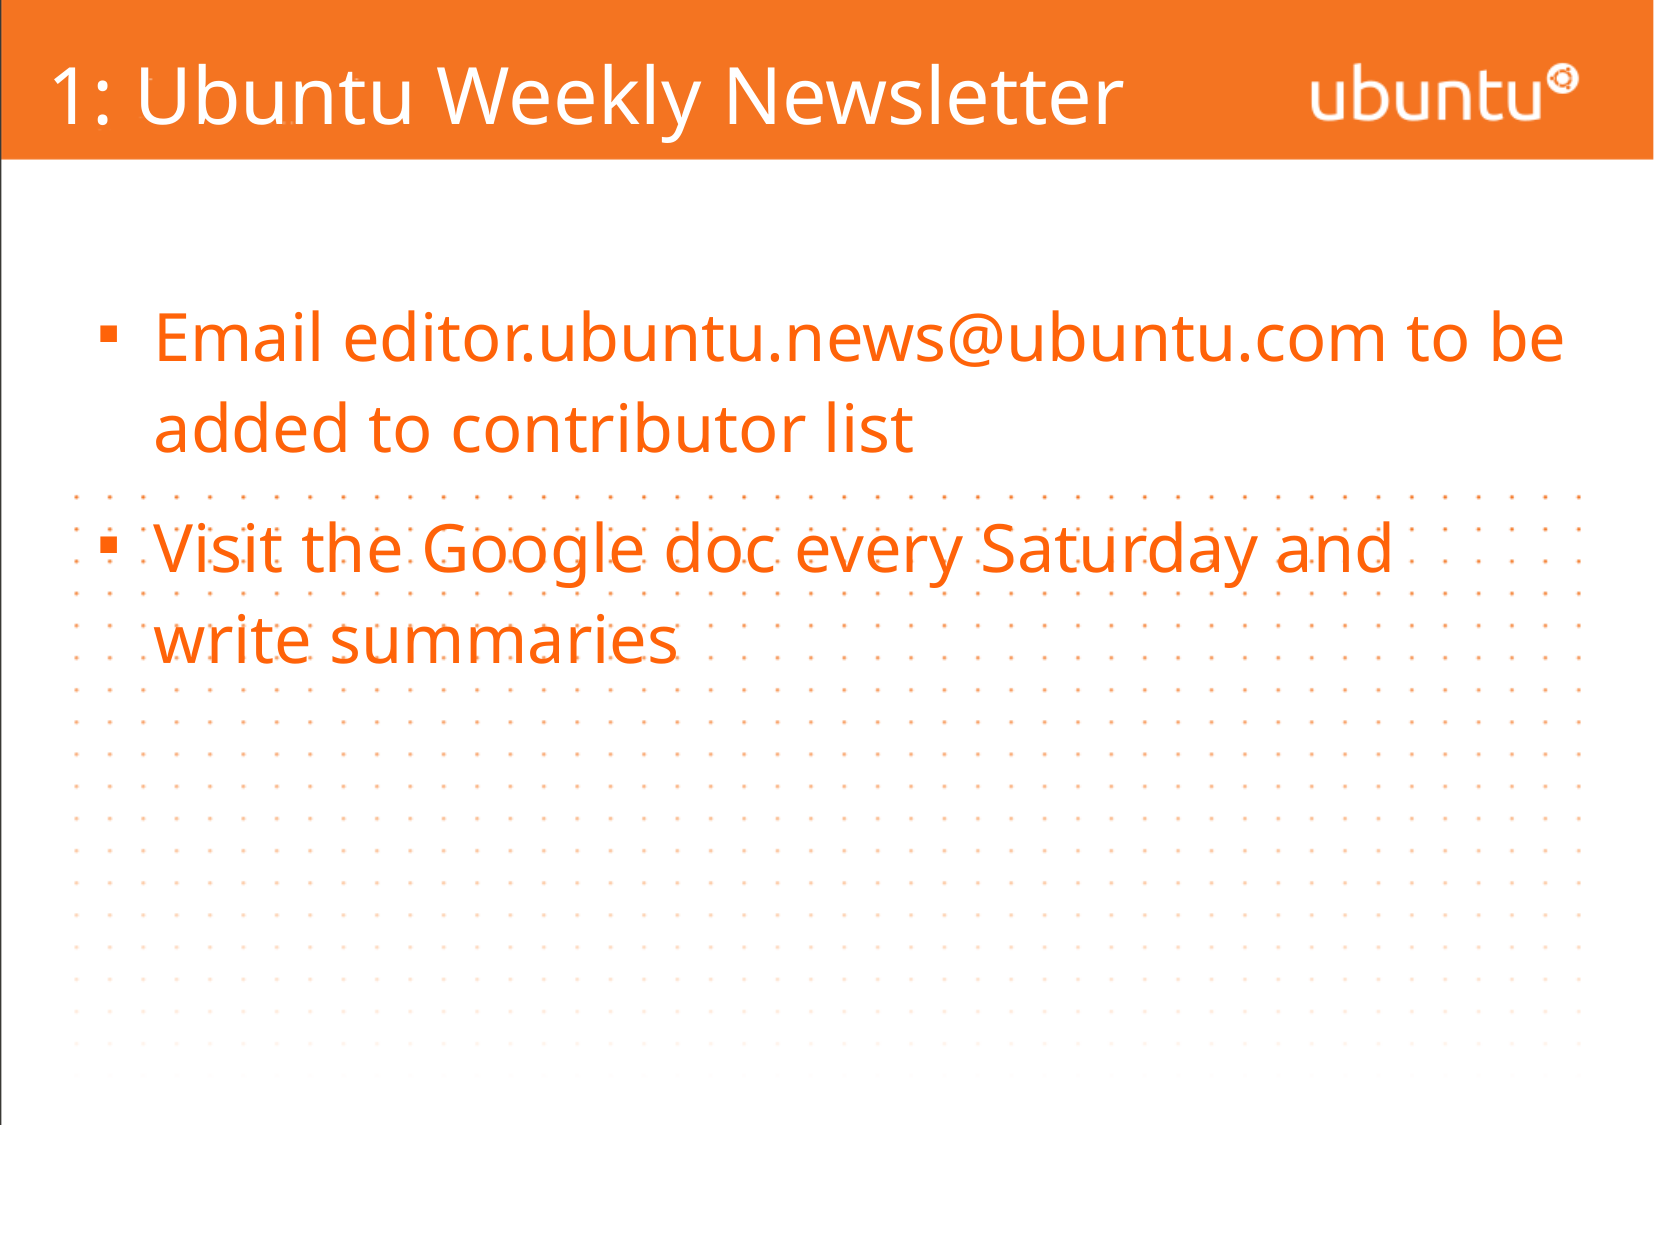

# 1: Ubuntu Weekly Newsletter
Email editor.ubuntu.news@ubuntu.com to be added to contributor list
Visit the Google doc every Saturday and write summaries